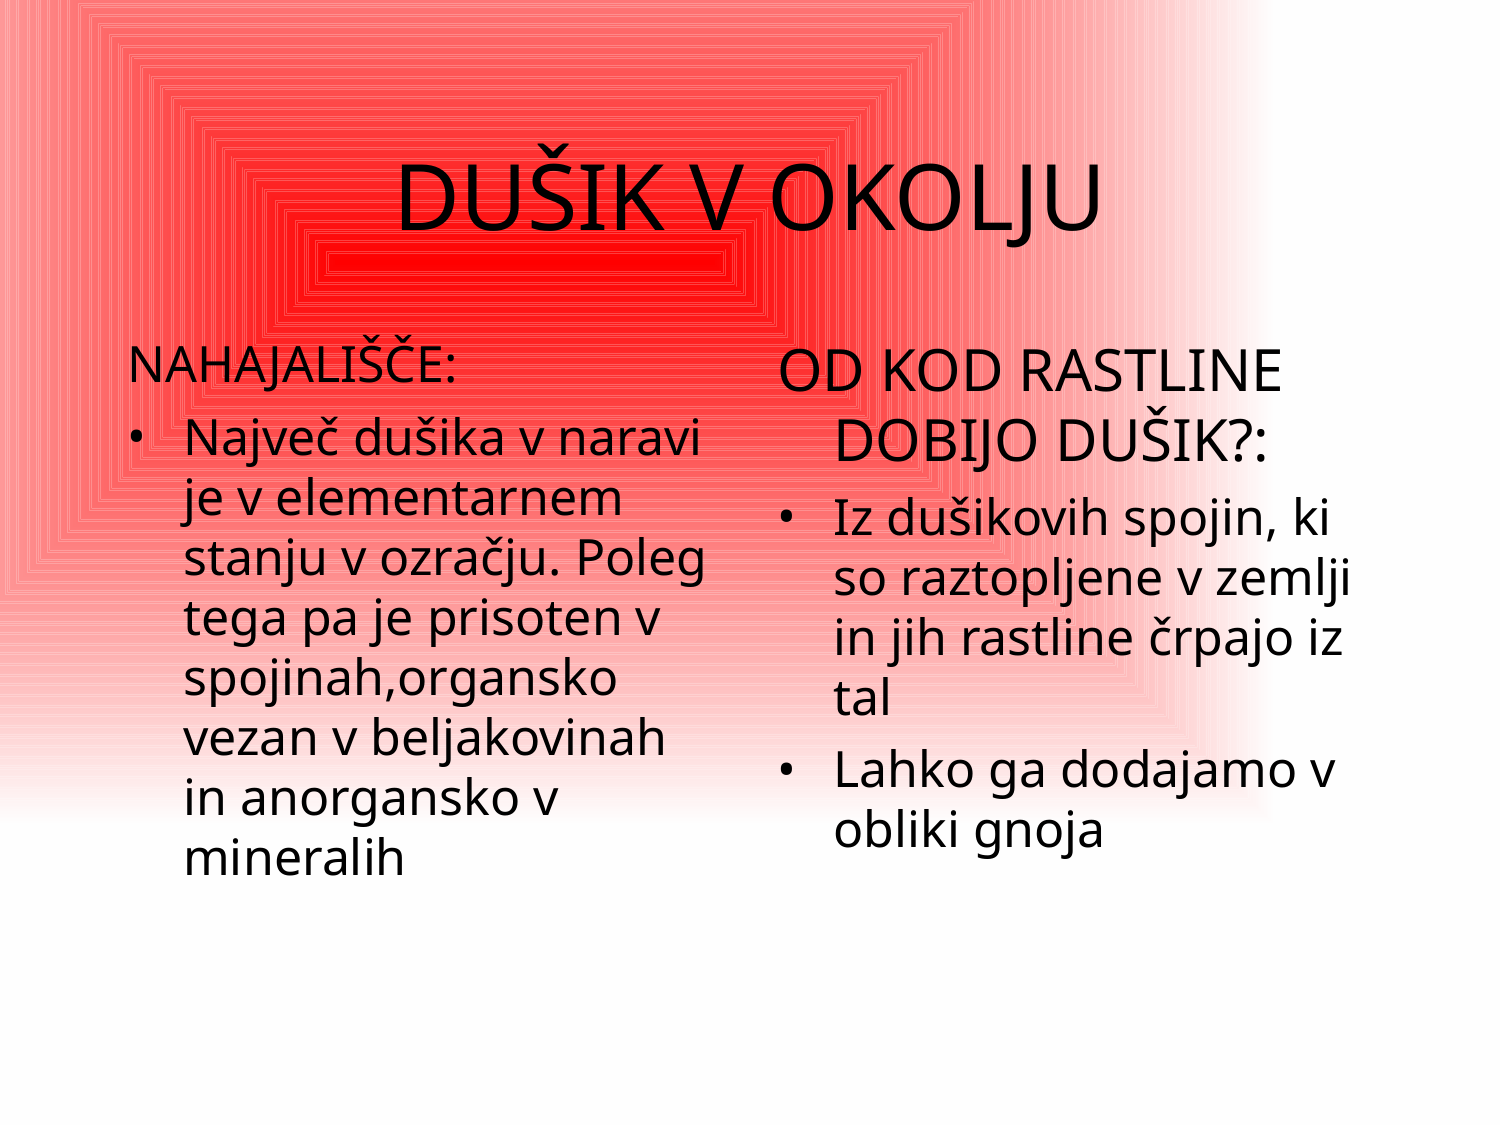

# DUŠIK V OKOLJU
NAHAJALIŠČE:
Največ dušika v naravi je v elementarnem stanju v ozračju. Poleg tega pa je prisoten v spojinah,organsko vezan v beljakovinah in anorgansko v mineralih
OD KOD RASTLINE DOBIJO DUŠIK?:
Iz dušikovih spojin, ki so raztopljene v zemlji in jih rastline črpajo iz tal
Lahko ga dodajamo v obliki gnoja